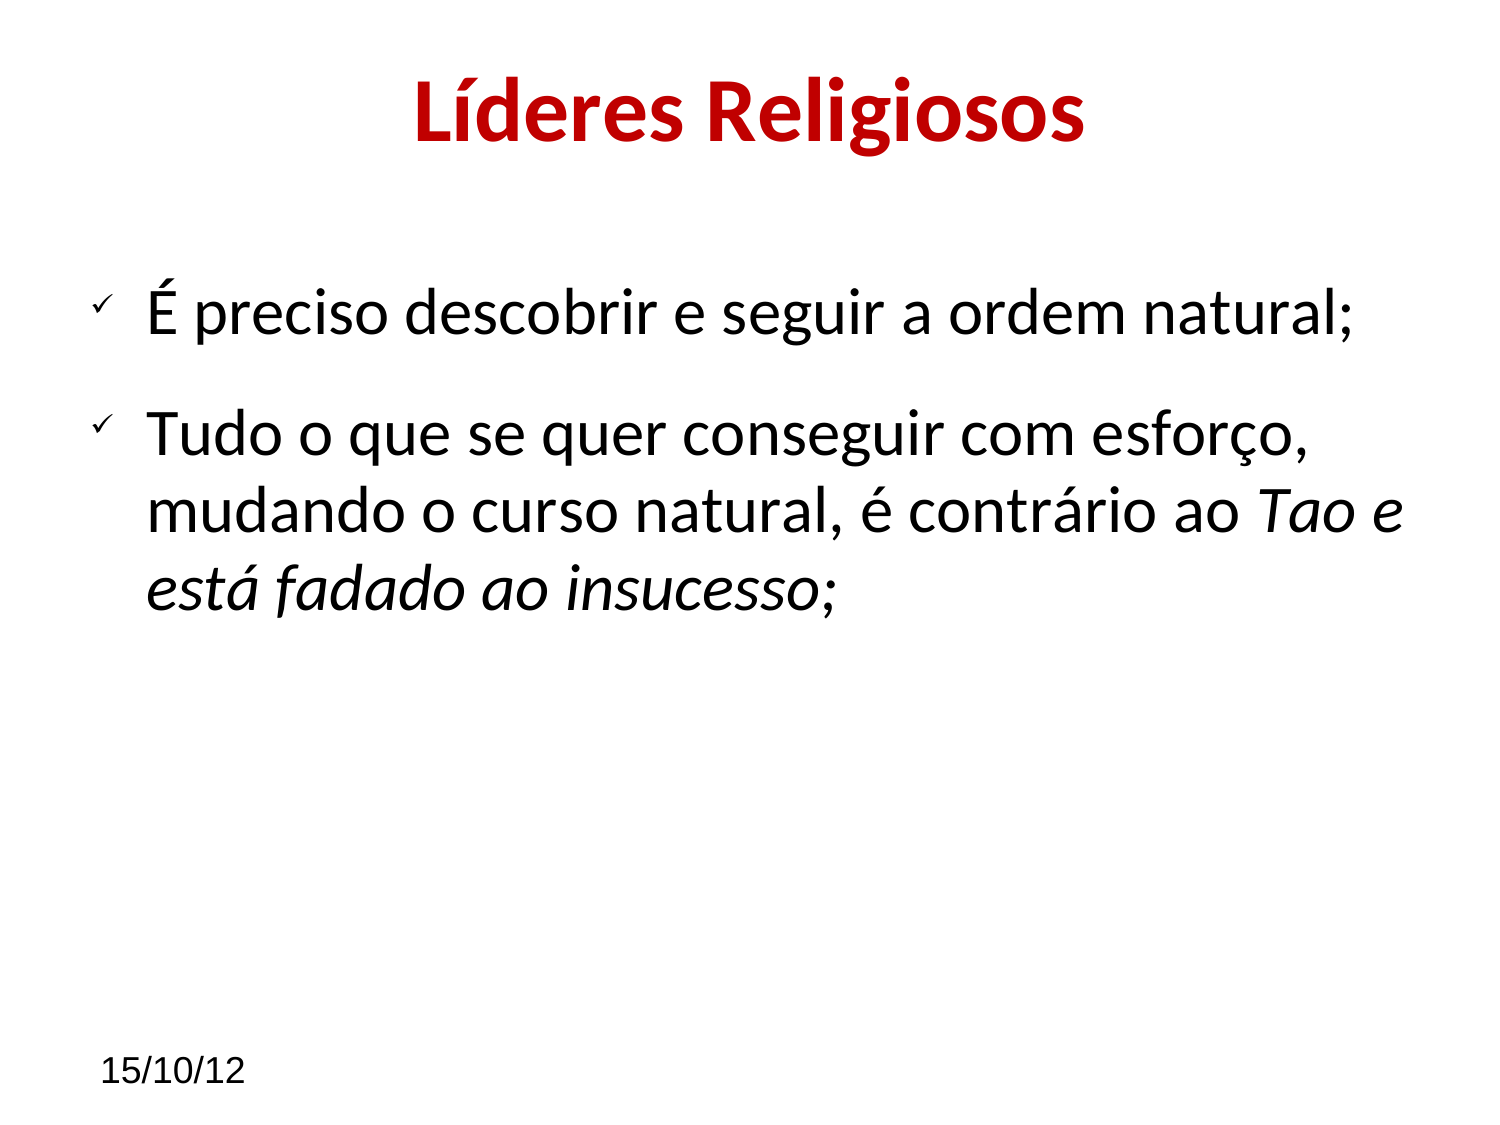

# Líderes Religiosos
É preciso descobrir e seguir a ordem natural;
Tudo o que se quer conseguir com esforço, mudando o curso natural, é contrário ao Tao e está fadado ao insucesso;